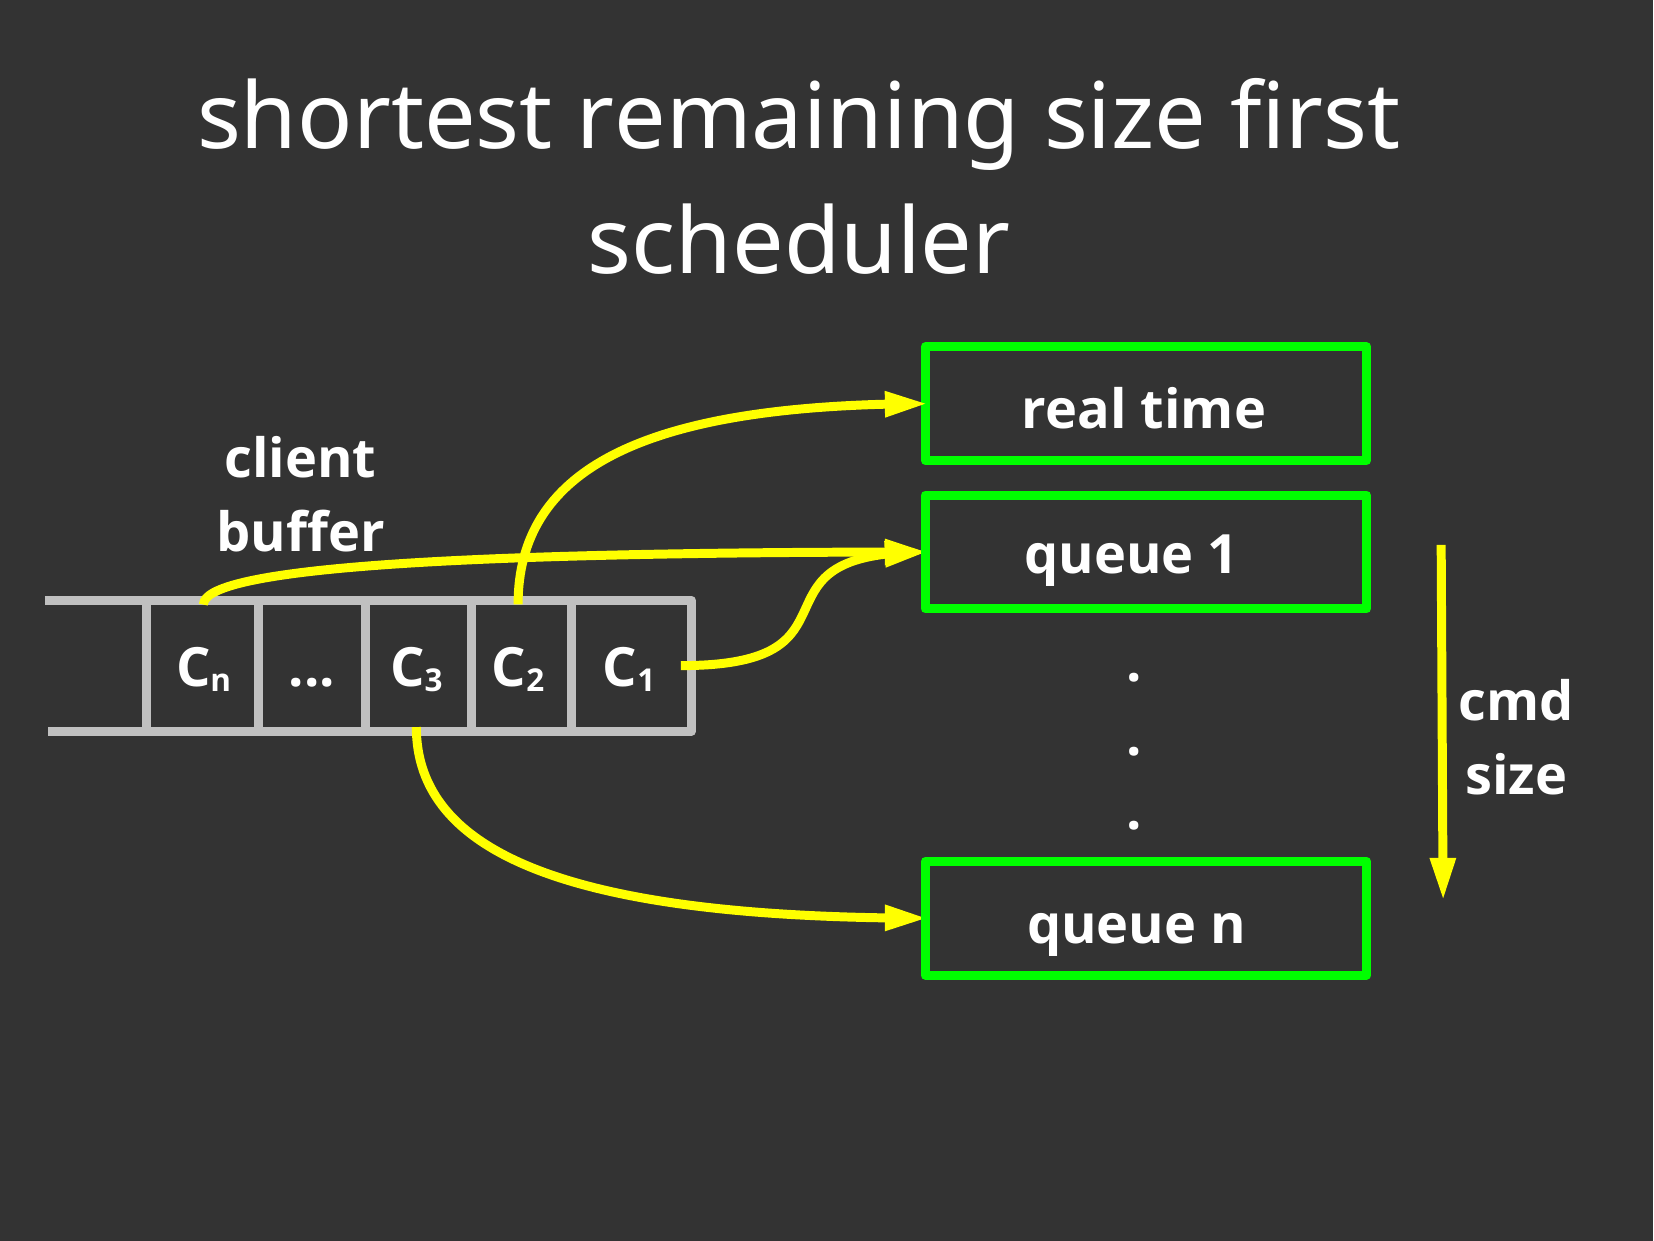

# shortest remaining size first scheduler
real time
client buffer
...
C1
C2
C3
Cn
queue 1
.
.
.
cmd
size
queue n